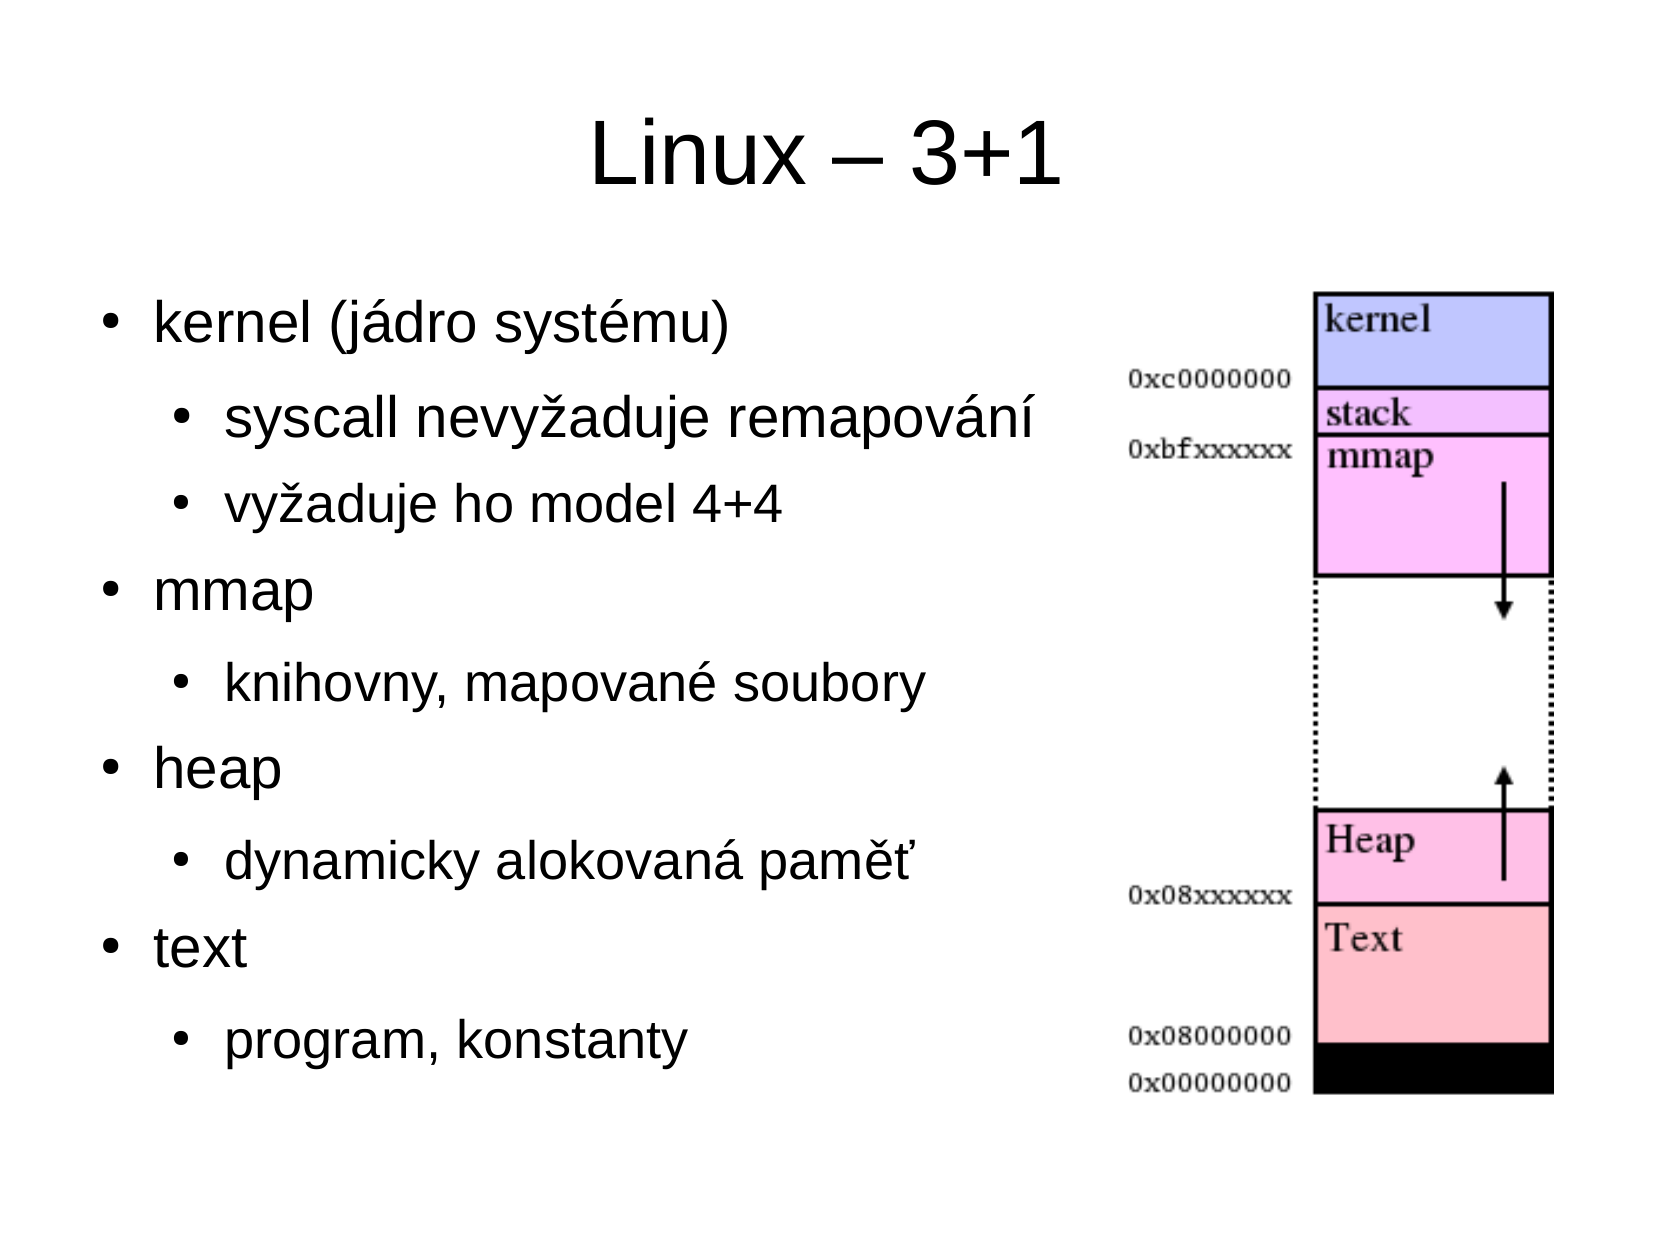

# Linux – 3+1
kernel (jádro systému)
syscall nevyžaduje remapování
vyžaduje ho model 4+4
mmap
knihovny, mapované soubory
heap
dynamicky alokovaná paměť
text
program, konstanty